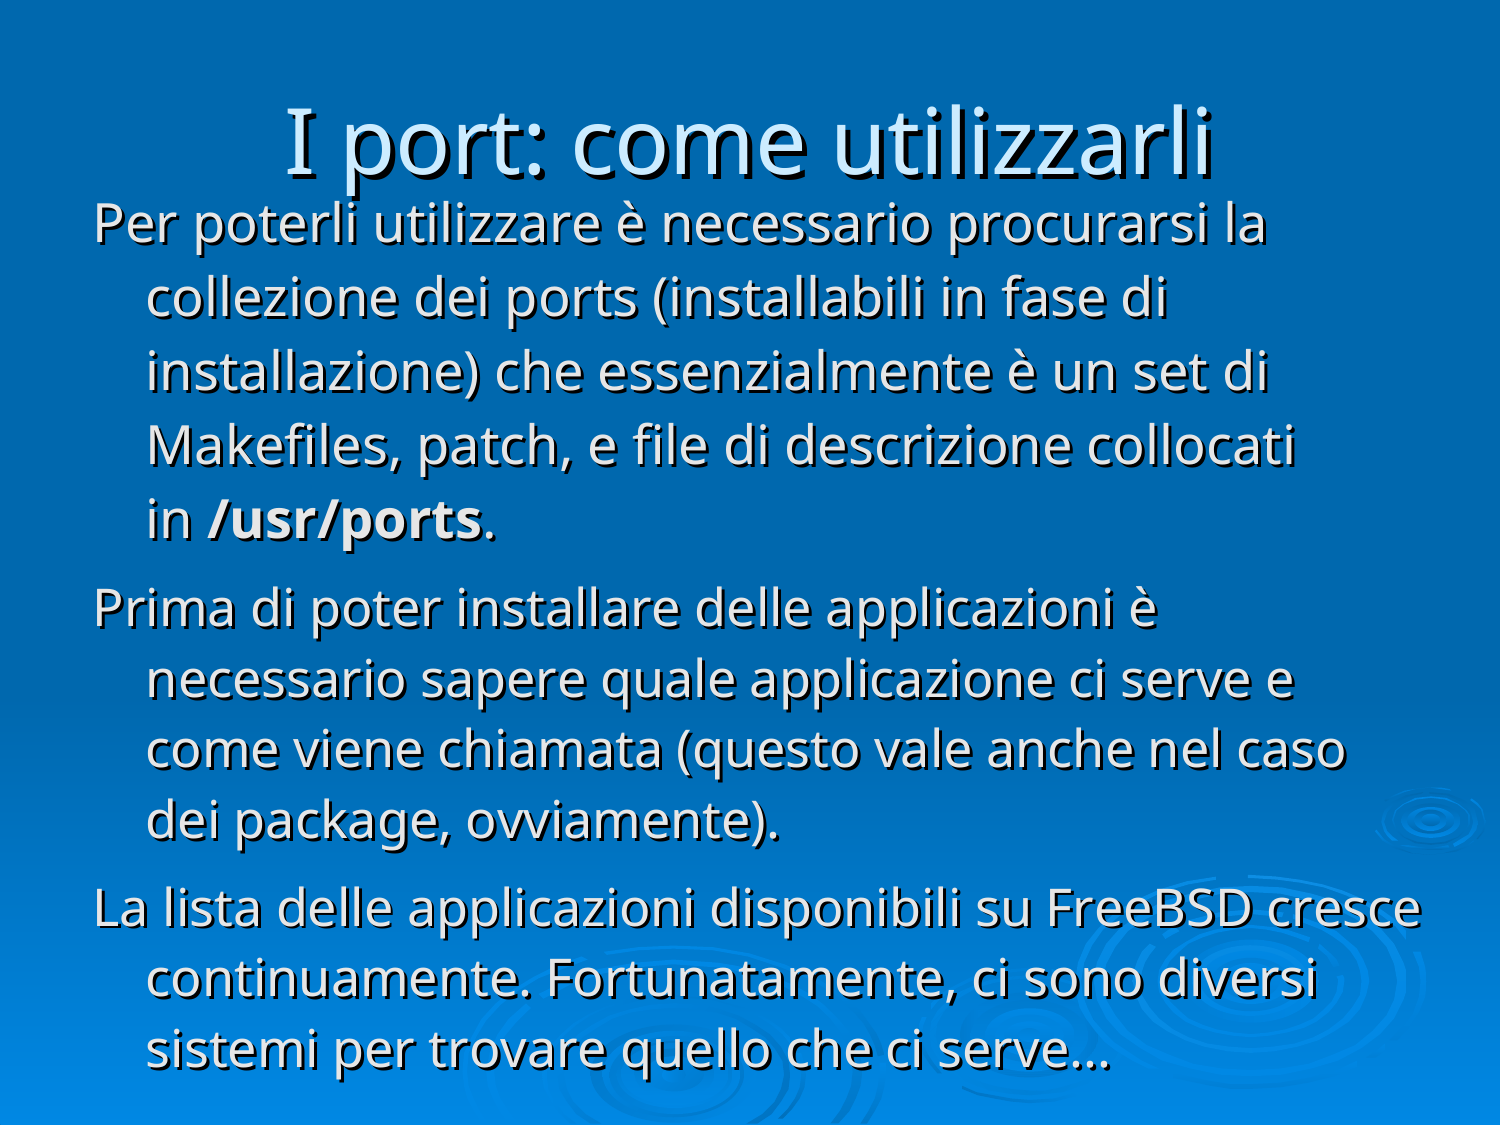

# I port: come utilizzarli
Per poterli utilizzare è necessario procurarsi la collezione dei ports (installabili in fase di installazione) che essenzialmente è un set di Makefiles, patch, e file di descrizione collocati in /usr/ports.
Prima di poter installare delle applicazioni è necessario sapere quale applicazione ci serve e come viene chiamata (questo vale anche nel caso dei package, ovviamente).
La lista delle applicazioni disponibili su FreeBSD cresce continuamente. Fortunatamente, ci sono diversi sistemi per trovare quello che ci serve...